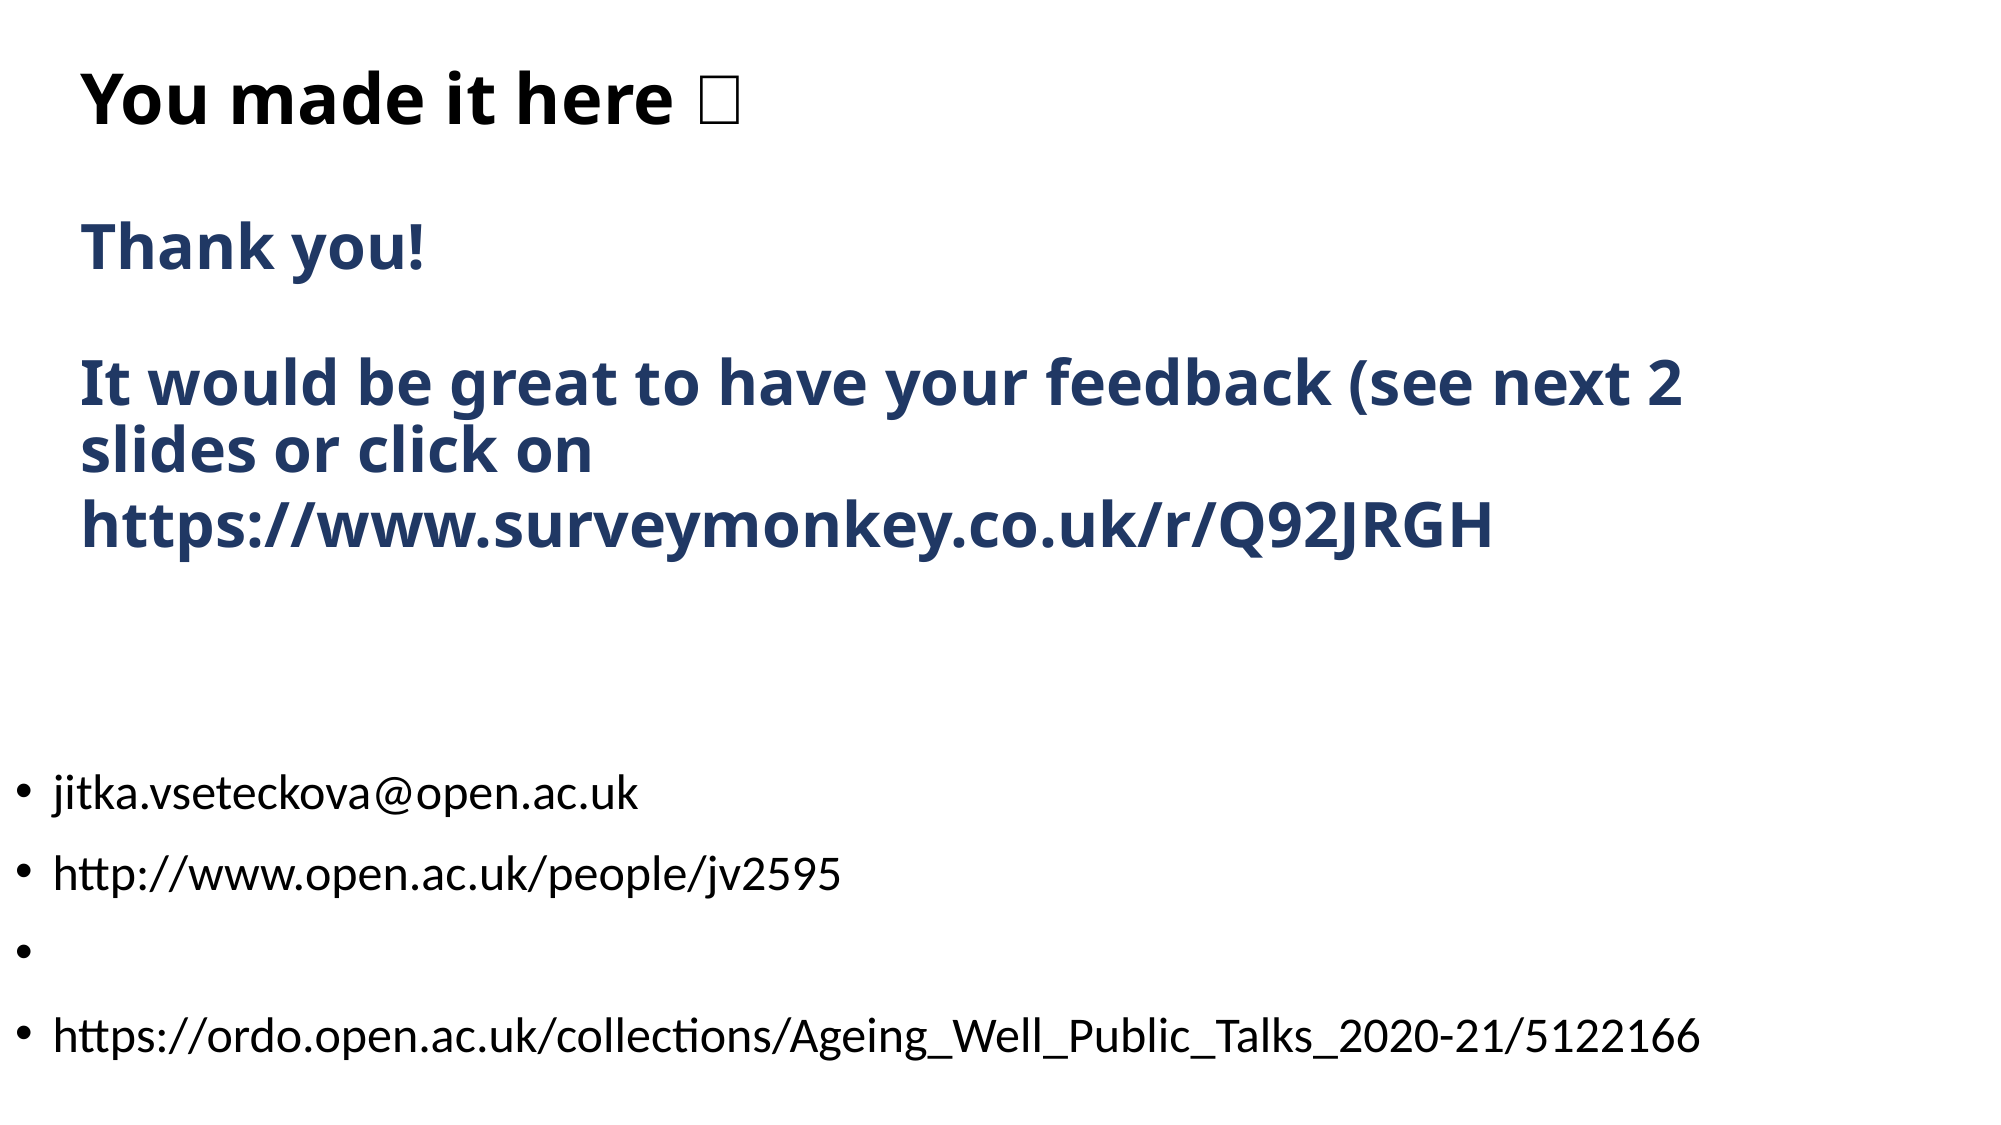

# You made it here Thank you! It would be great to have your feedback (see next 2 slides or click on https://www.surveymonkey.co.uk/r/Q92JRGH
jitka.vseteckova@open.ac.uk
http://www.open.ac.uk/people/jv2595
https://ordo.open.ac.uk/collections/Ageing_Well_Public_Talks_2020-21/5122166